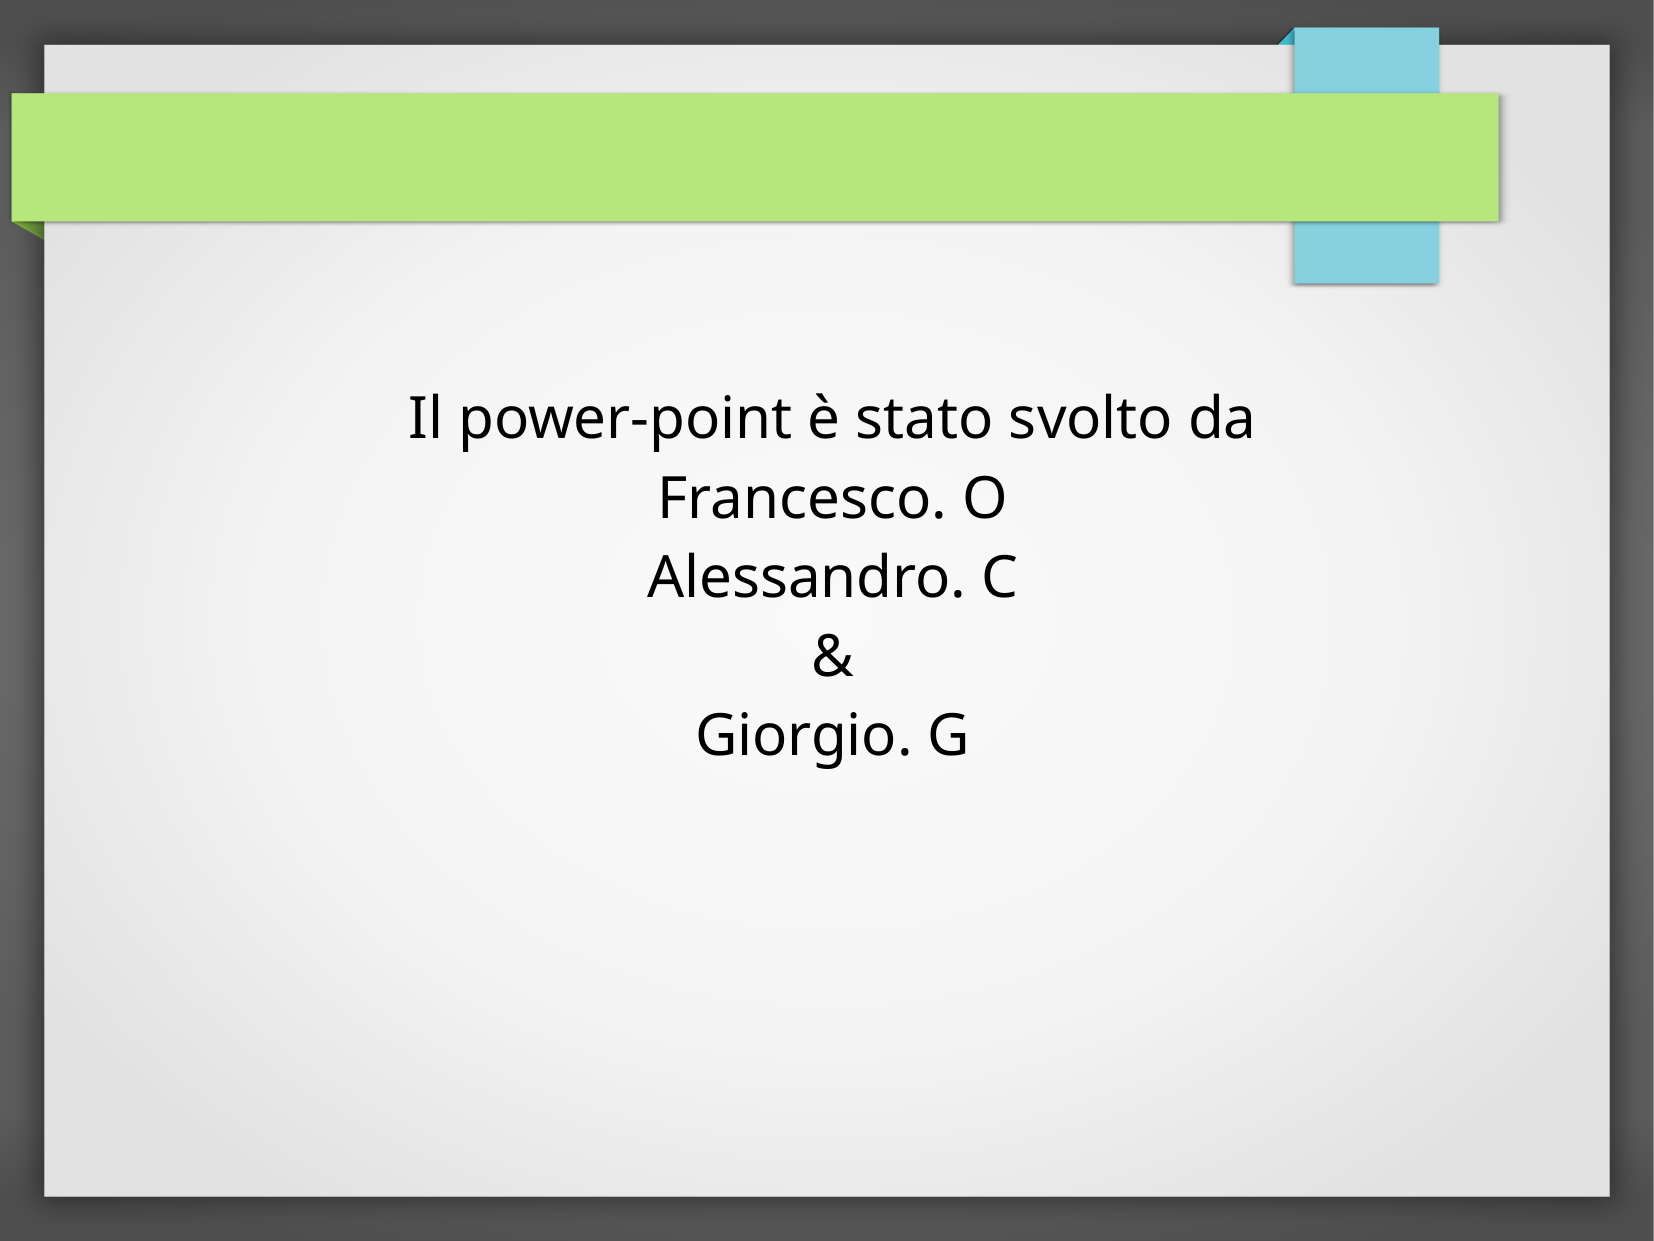

# Il power-point è stato svolto da Francesco. O Alessandro. C & Giorgio. G